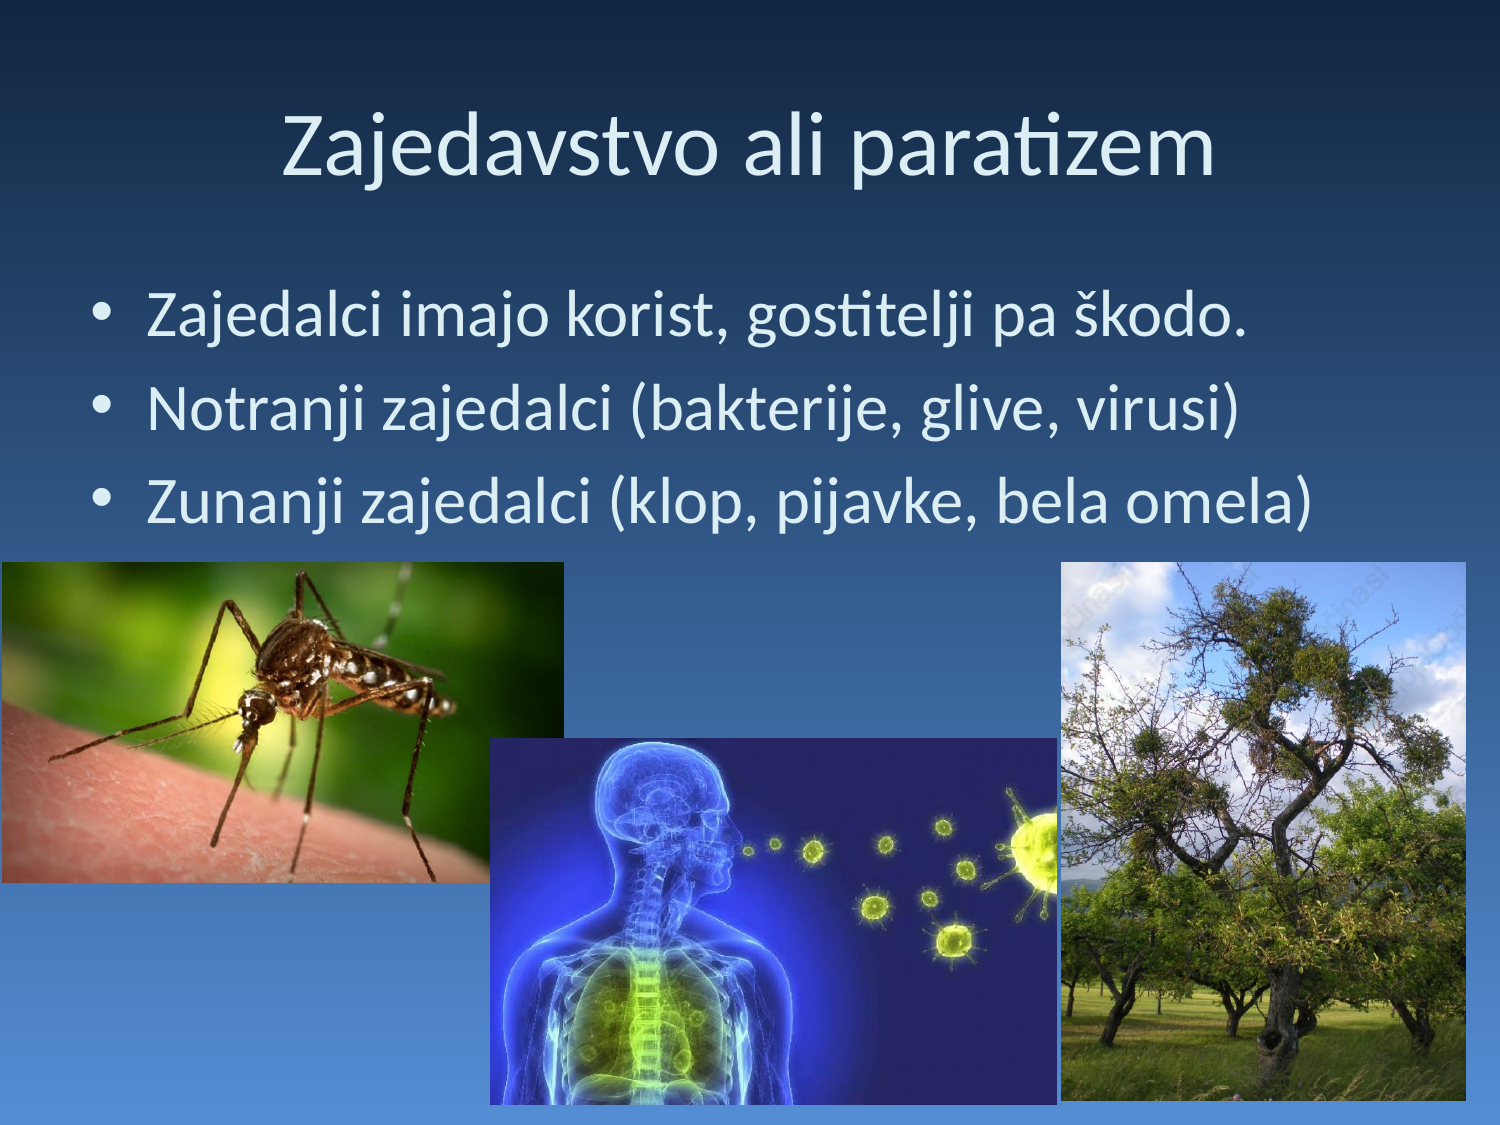

# Zajedavstvo ali paratizem
Zajedalci imajo korist, gostitelji pa škodo.
Notranji zajedalci (bakterije, glive, virusi)
Zunanji zajedalci (klop, pijavke, bela omela)